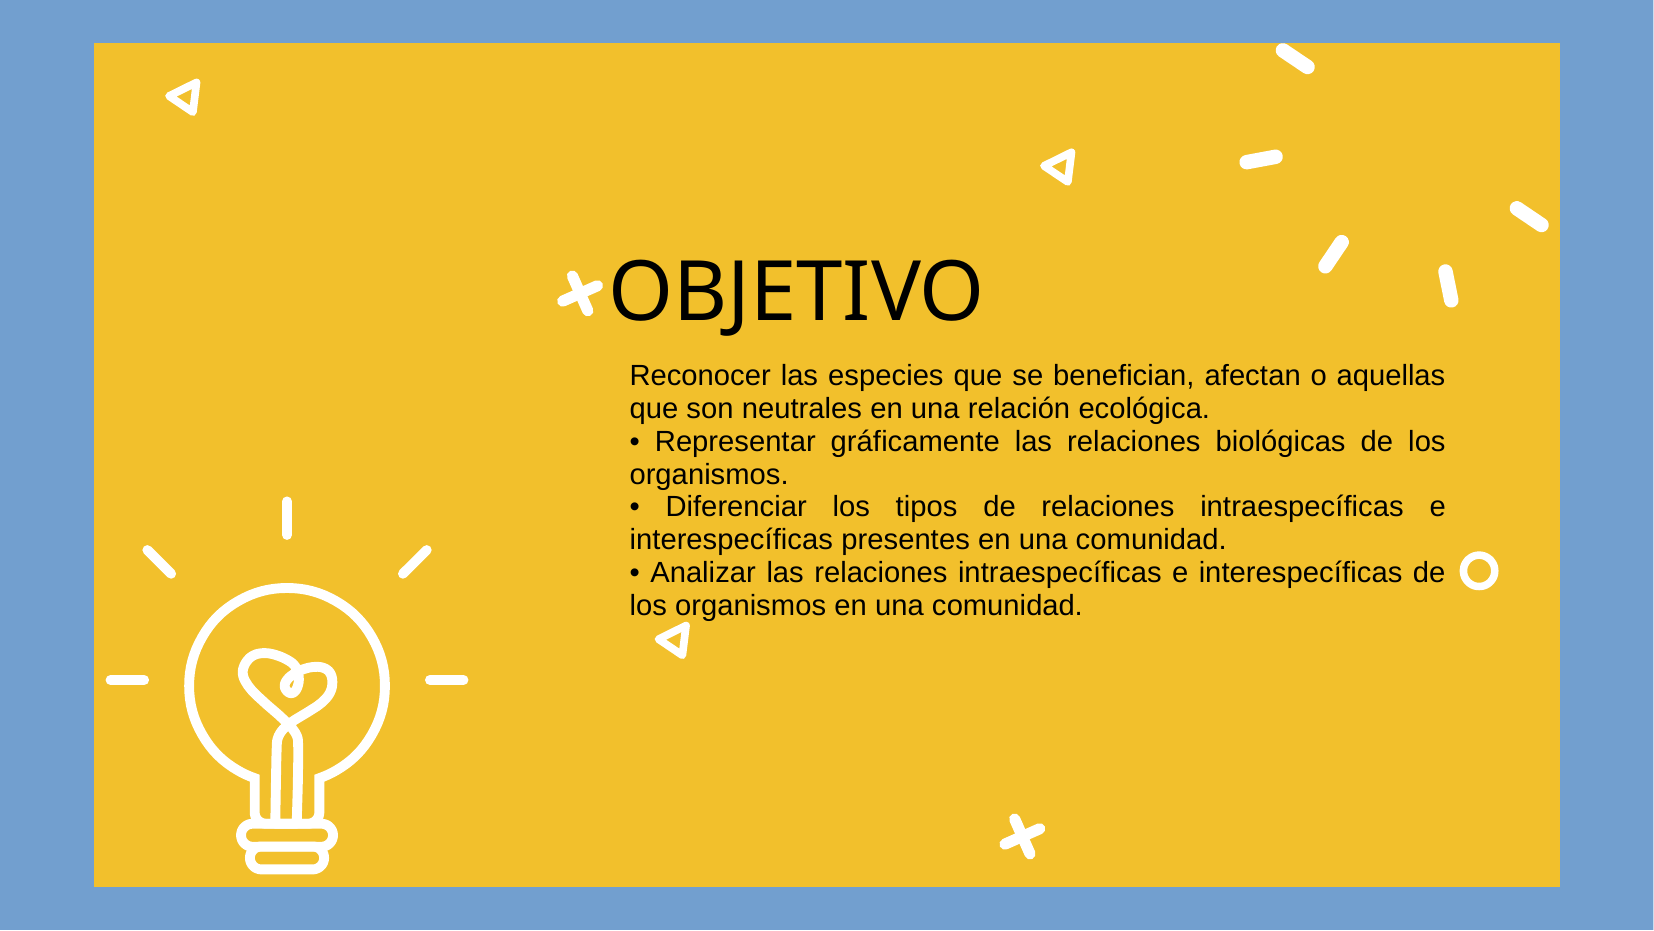

# OBJETIVO
Reconocer las especies que se benefician, afectan o aquellas que son neutrales en una relación ecológica.
• Representar gráficamente las relaciones biológicas de los organismos.
• Diferenciar los tipos de relaciones intraespecíficas e interespecíficas presentes en una comunidad.
• Analizar las relaciones intraespecíficas e interespecíficas de los organismos en una comunidad.